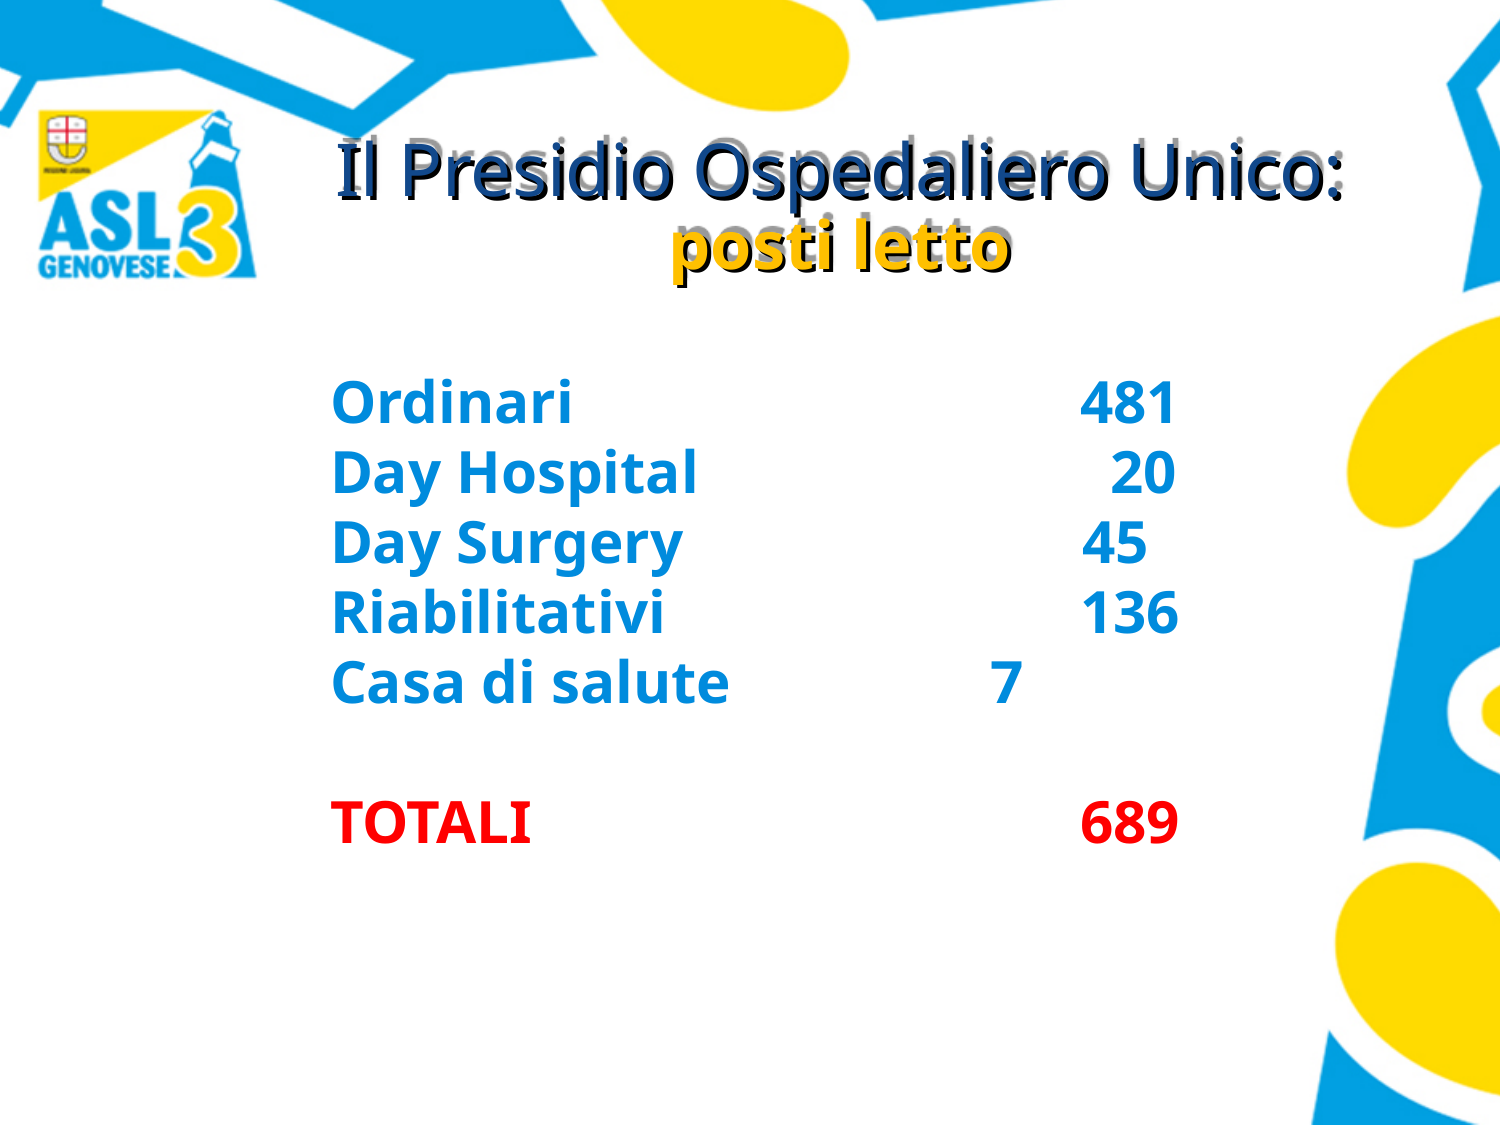

Il Presidio Ospedaliero Unico:
posti letto
Ordinari				481
Day Hospital			 20
Day Surgery		 45
Riabilitativi			136
Casa di salute		 7
TOTALI 				689